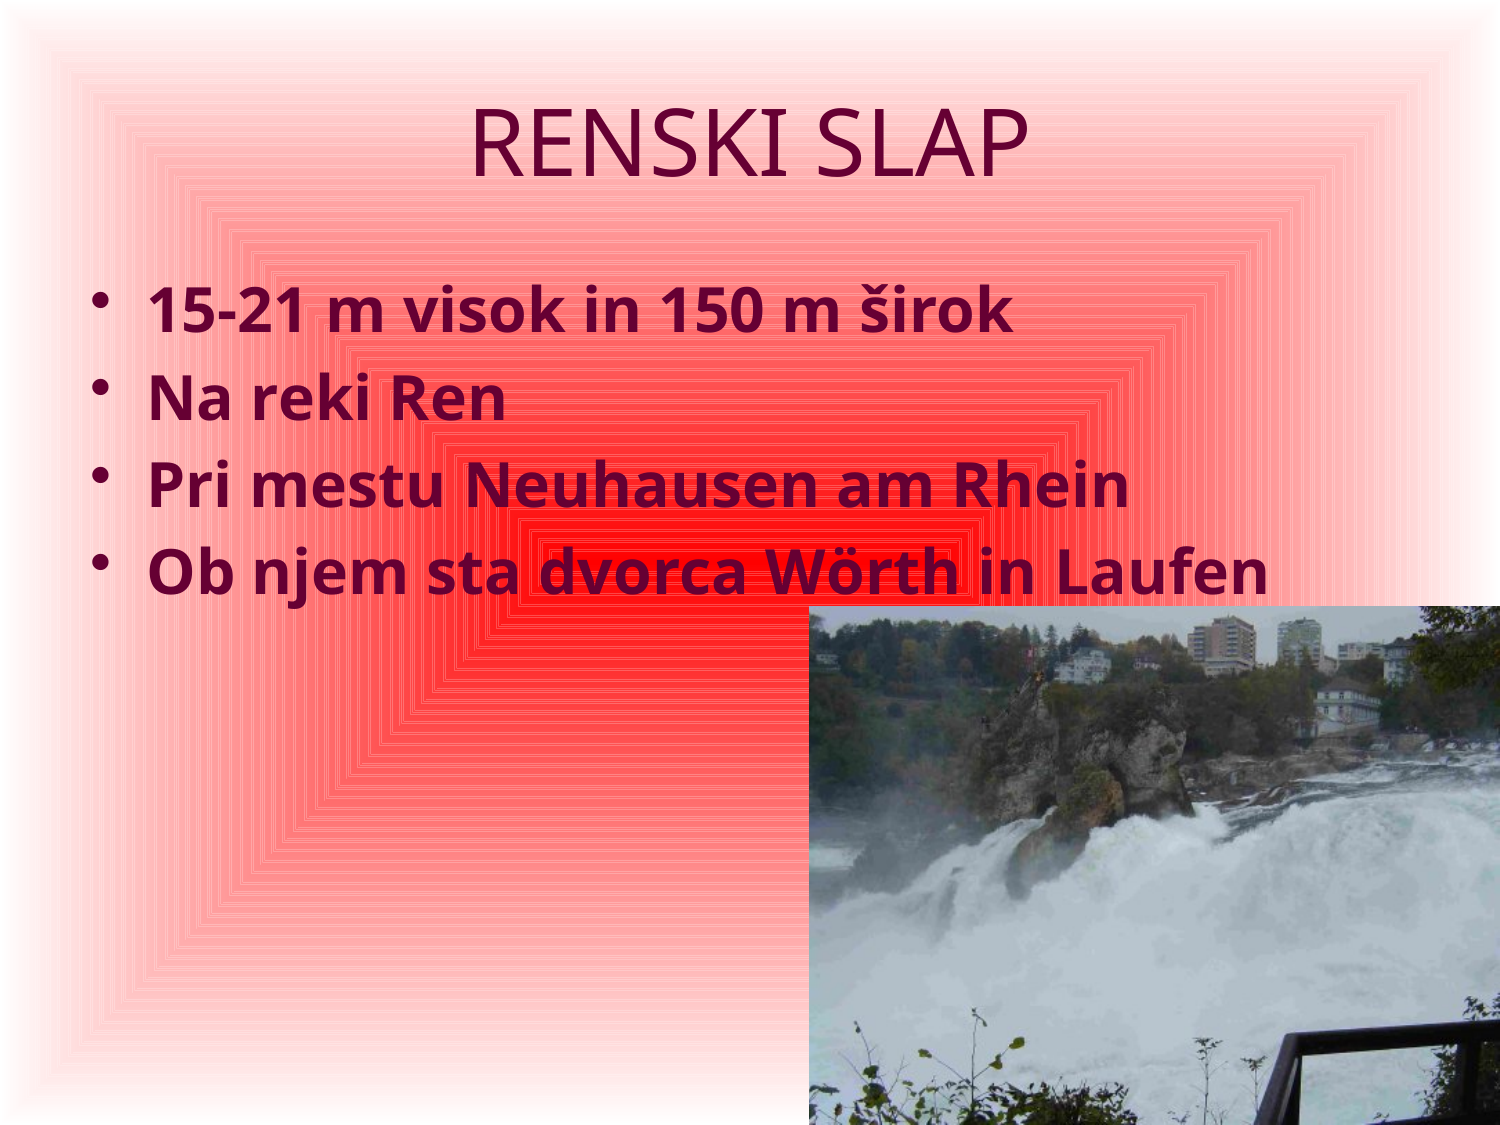

# RENSKI SLAP
15-21 m visok in 150 m širok
Na reki Ren
Pri mestu Neuhausen am Rhein
Ob njem sta dvorca Wörth in Laufen